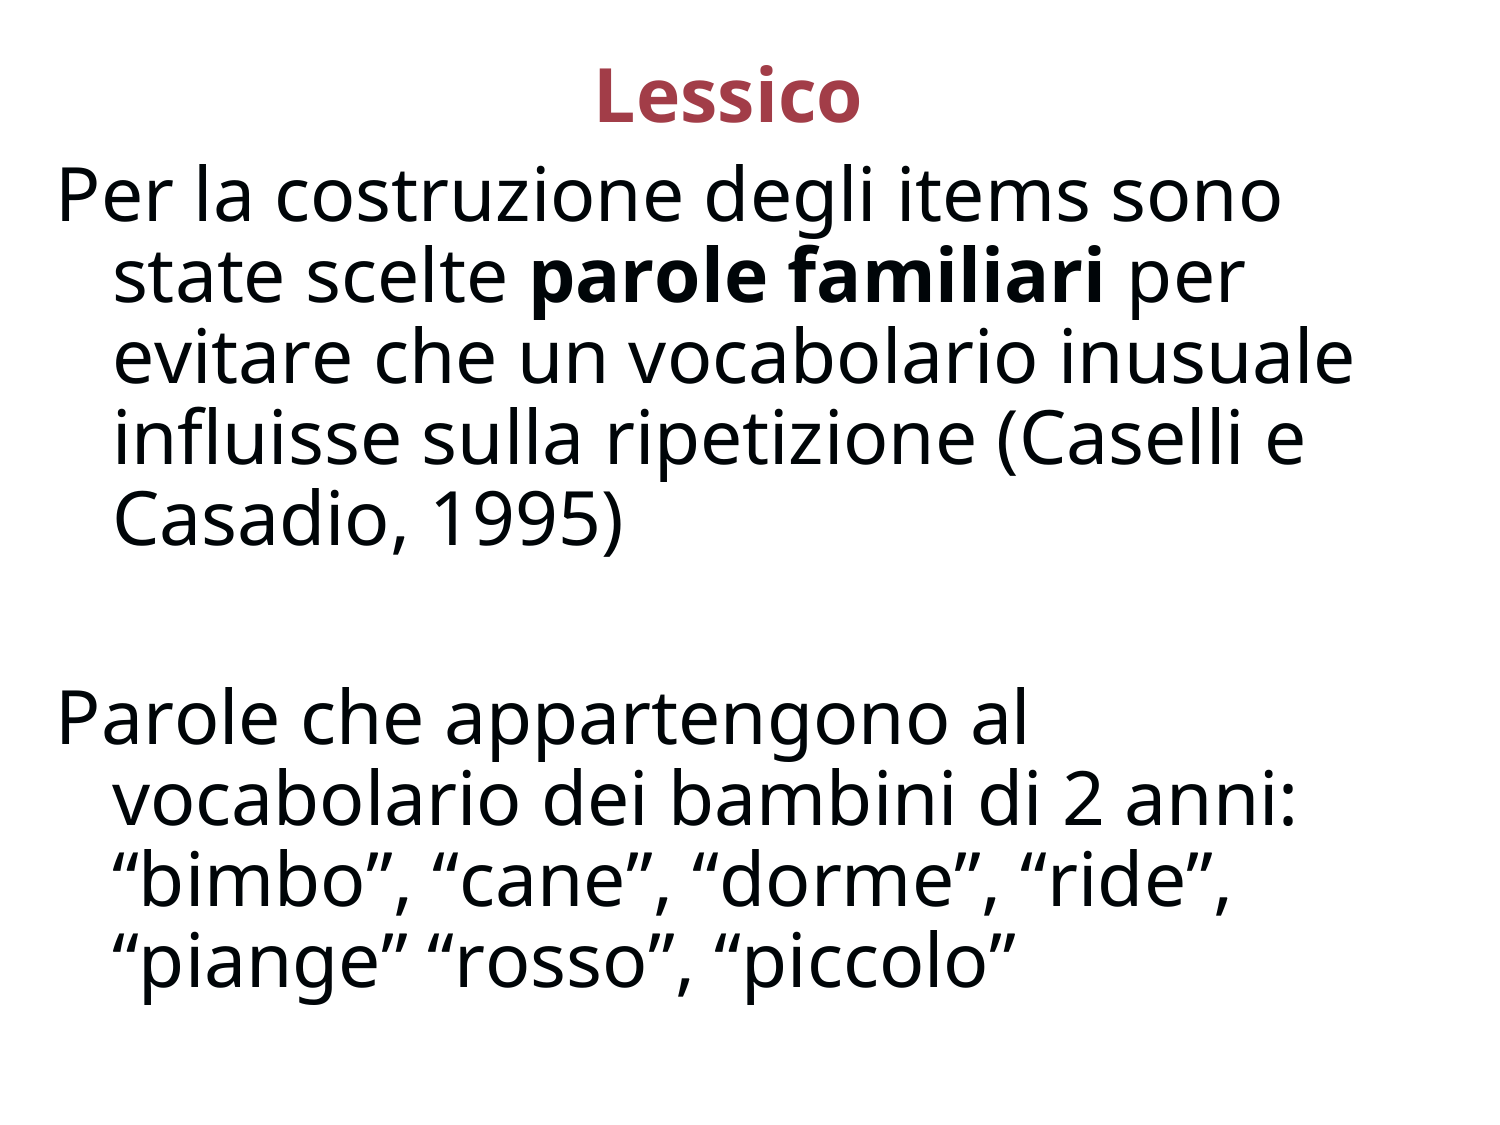

# Lessico
Per la costruzione degli items sono state scelte parole familiari per evitare che un vocabolario inusuale influisse sulla ripetizione (Caselli e Casadio, 1995)
Parole che appartengono al vocabolario dei bambini di 2 anni: “bimbo”, “cane”, “dorme”, “ride”, “piange” “rosso”, “piccolo”